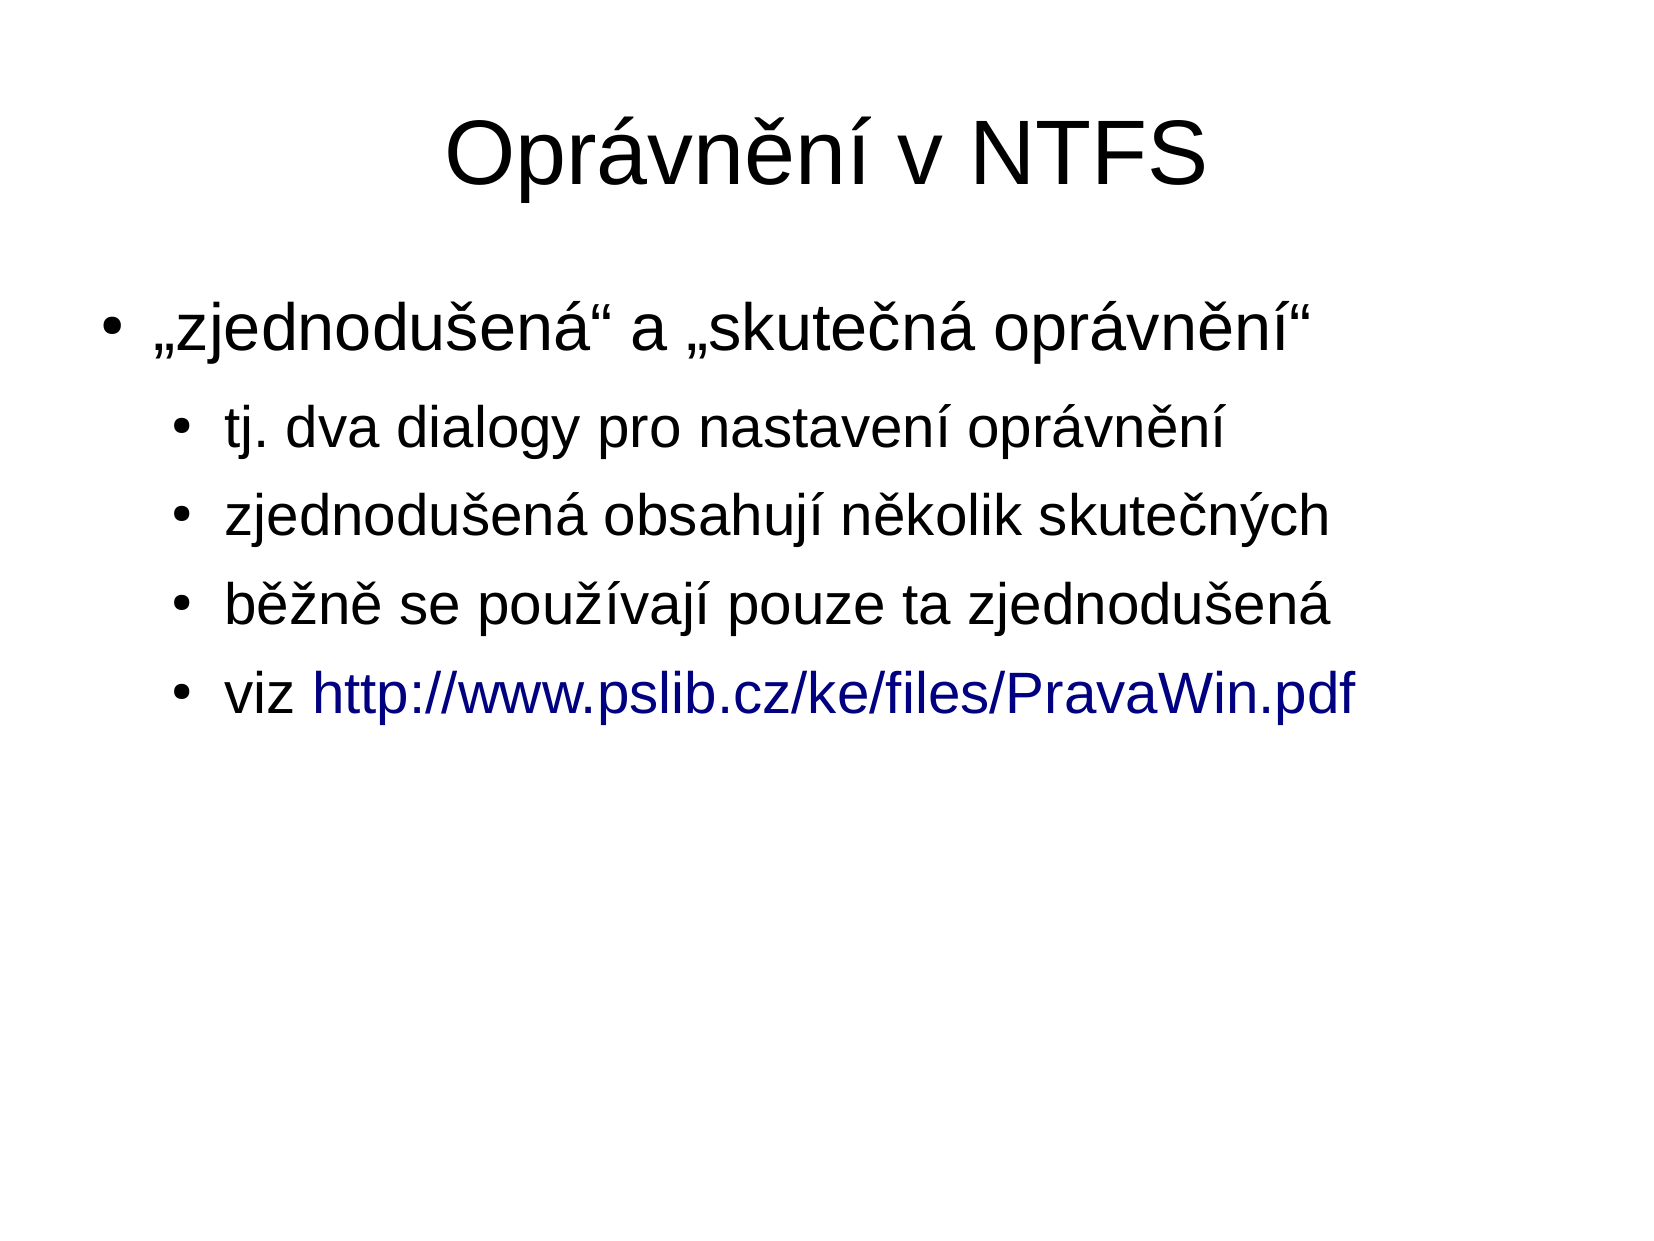

# Oprávnění v NTFS
„zjednodušená“ a „skutečná oprávnění“
tj. dva dialogy pro nastavení oprávnění
zjednodušená obsahují několik skutečných
běžně se používají pouze ta zjednodušená
viz http://www.pslib.cz/ke/files/PravaWin.pdf